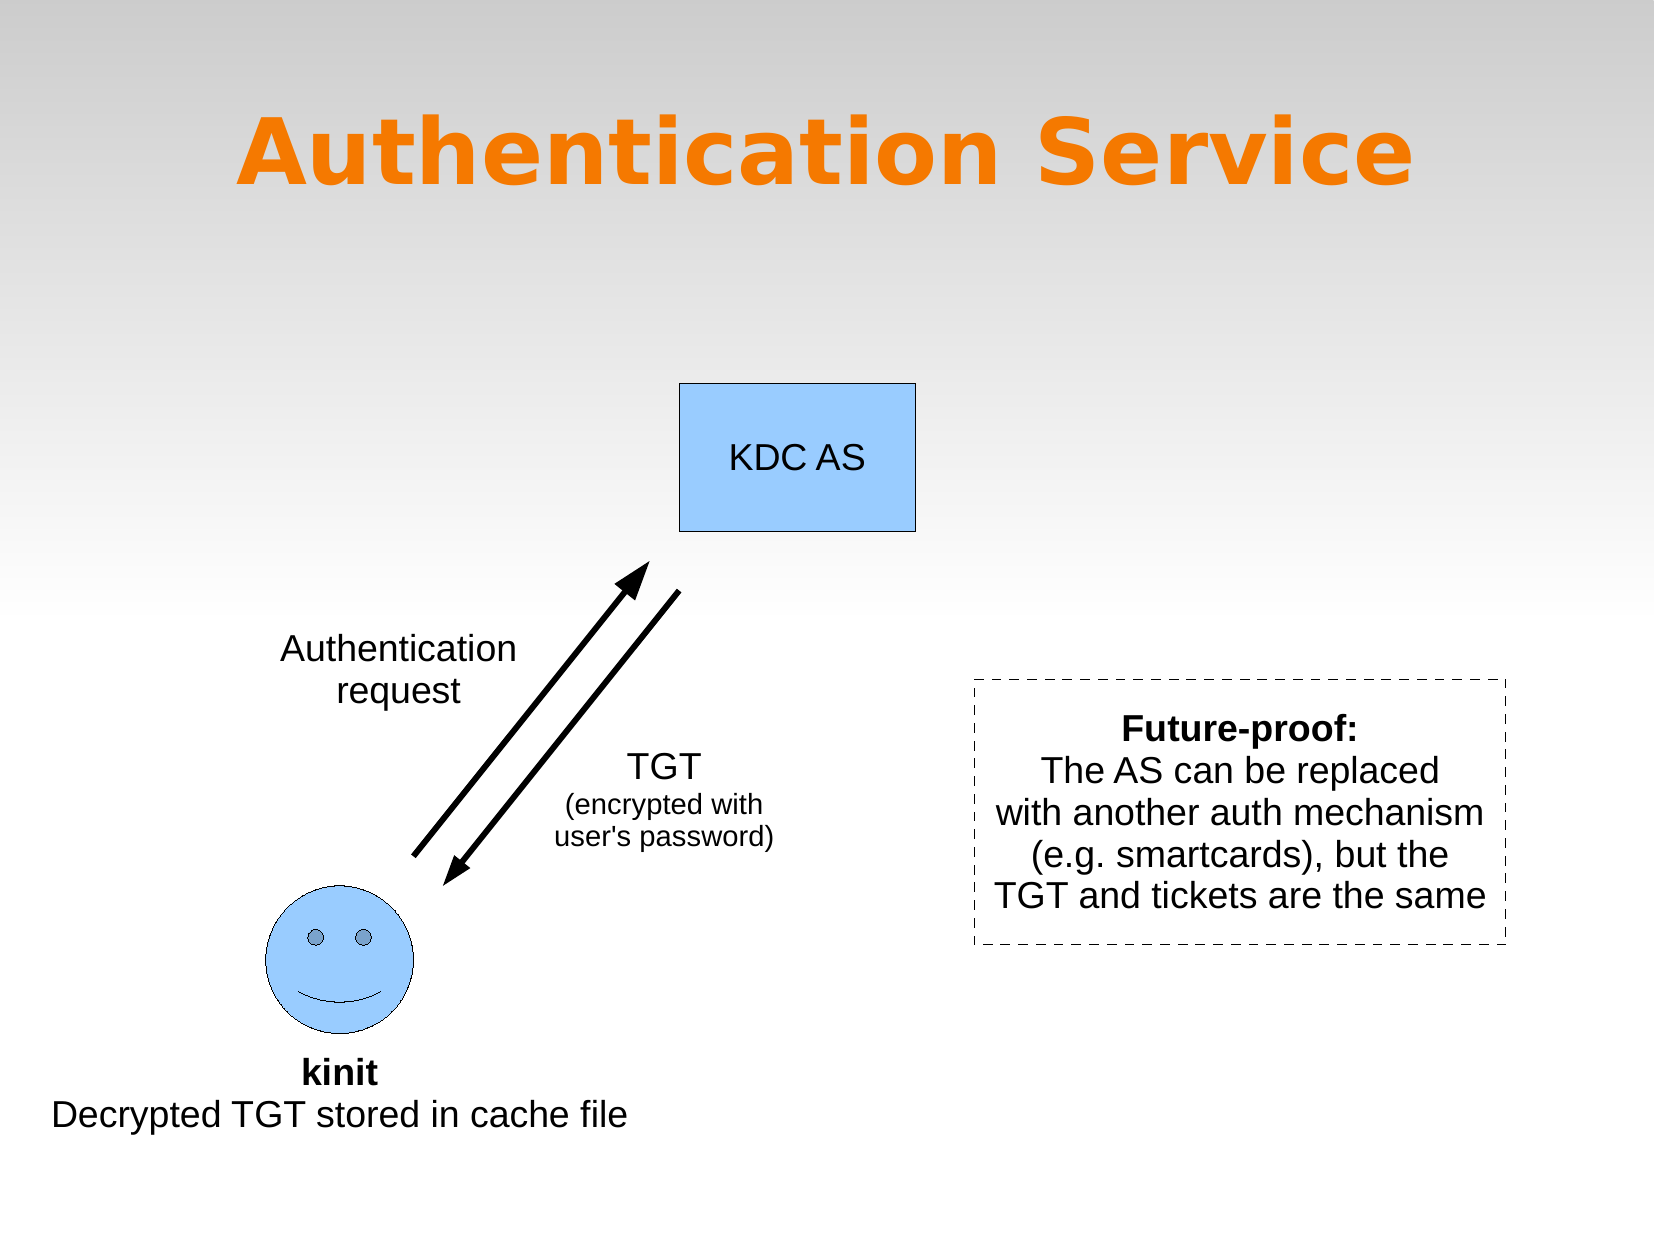

# Authentication Service
KDC AS
Authentication request
Future-proof:
The AS can be replaced
with another auth mechanism
(e.g. smartcards), but the
TGT and tickets are the same
TGT
(encrypted with
user's password)
kinit
Decrypted TGT stored in cache file